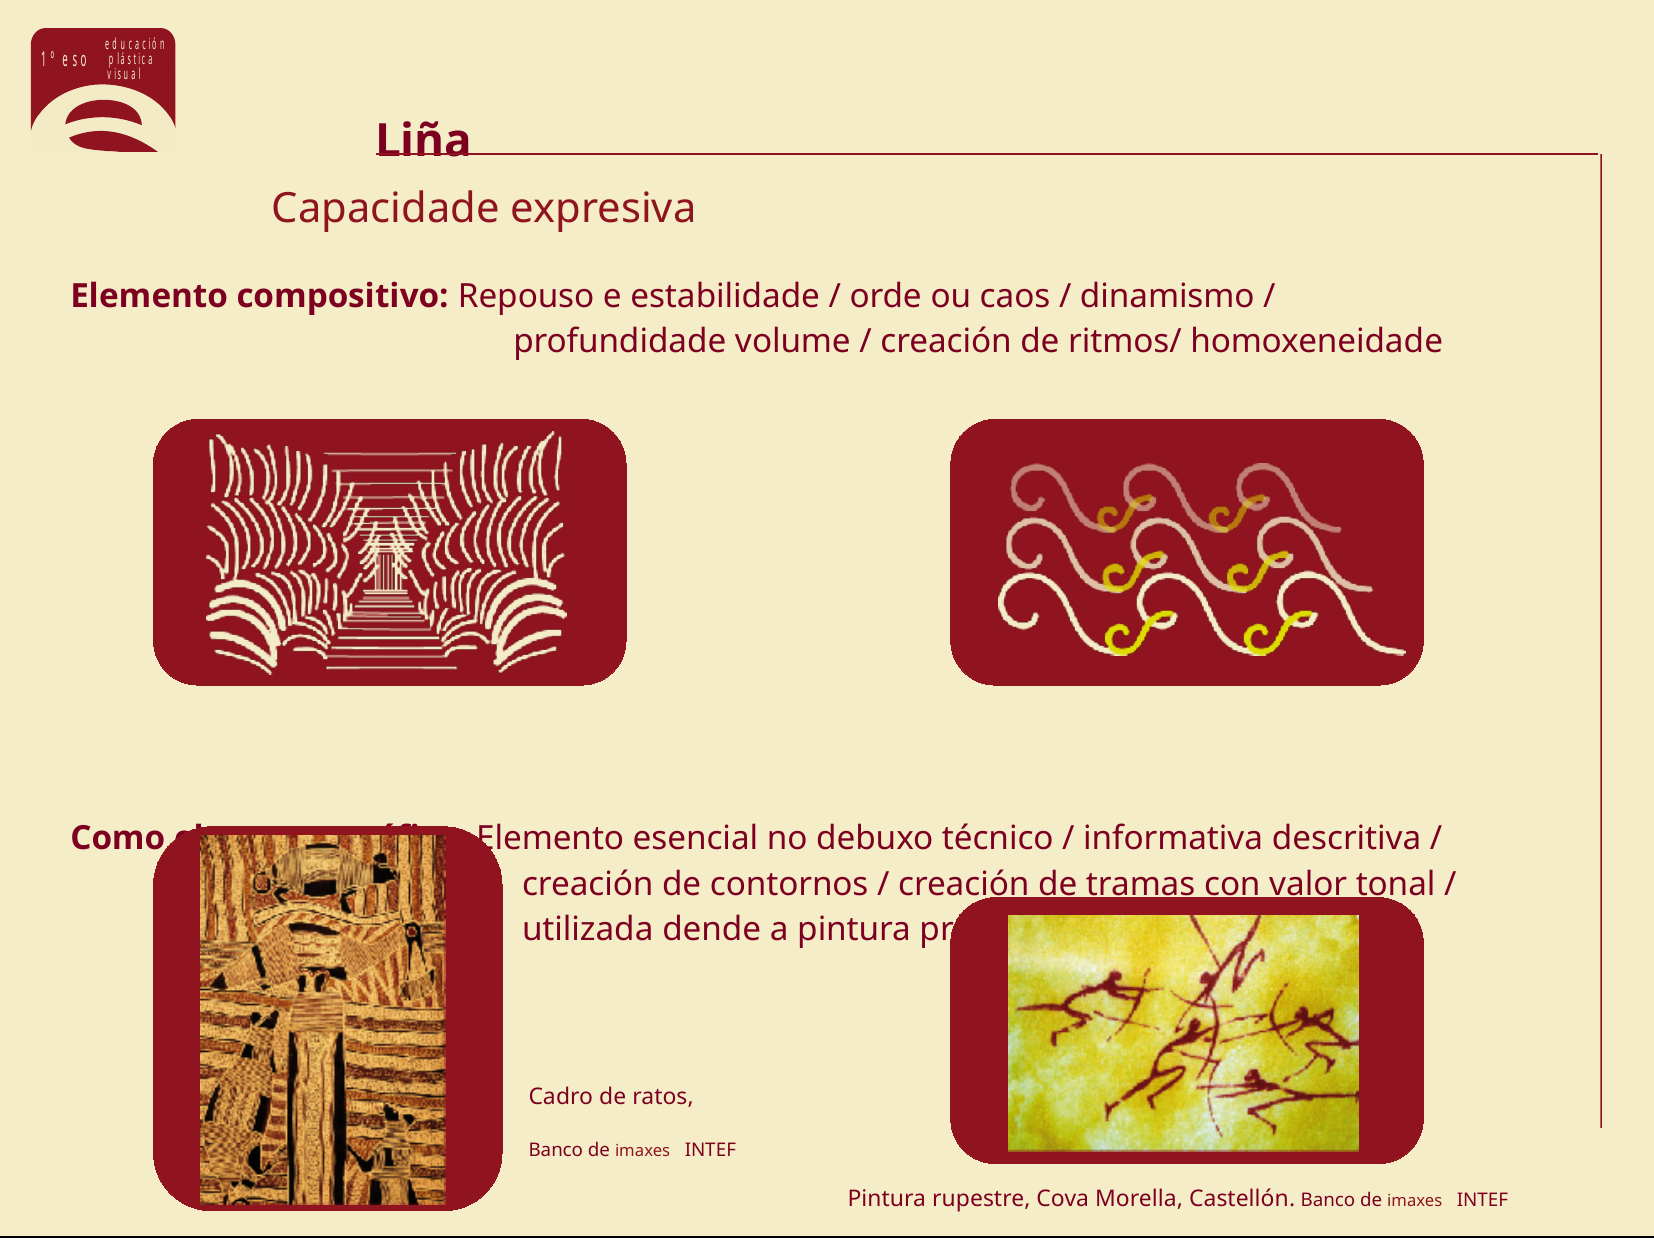

Liña
Capacidade expresiva
Elemento compositivo: Repouso e estabilidade / orde ou caos / dinamismo /
						profundidade volume / creación de ritmos/ homoxeneidade
Como elemento gráfico: Elemento esencial no debuxo técnico / informativa descritiva /
						 creación de contornos / creación de tramas con valor tonal /
						 utilizada dende a pintura prehistórica ata o Op Art
#
Cadro de ratos,
Banco de imaxes INTEF
Pintura rupestre, Cova Morella, Castellón. Banco de imaxes INTEF